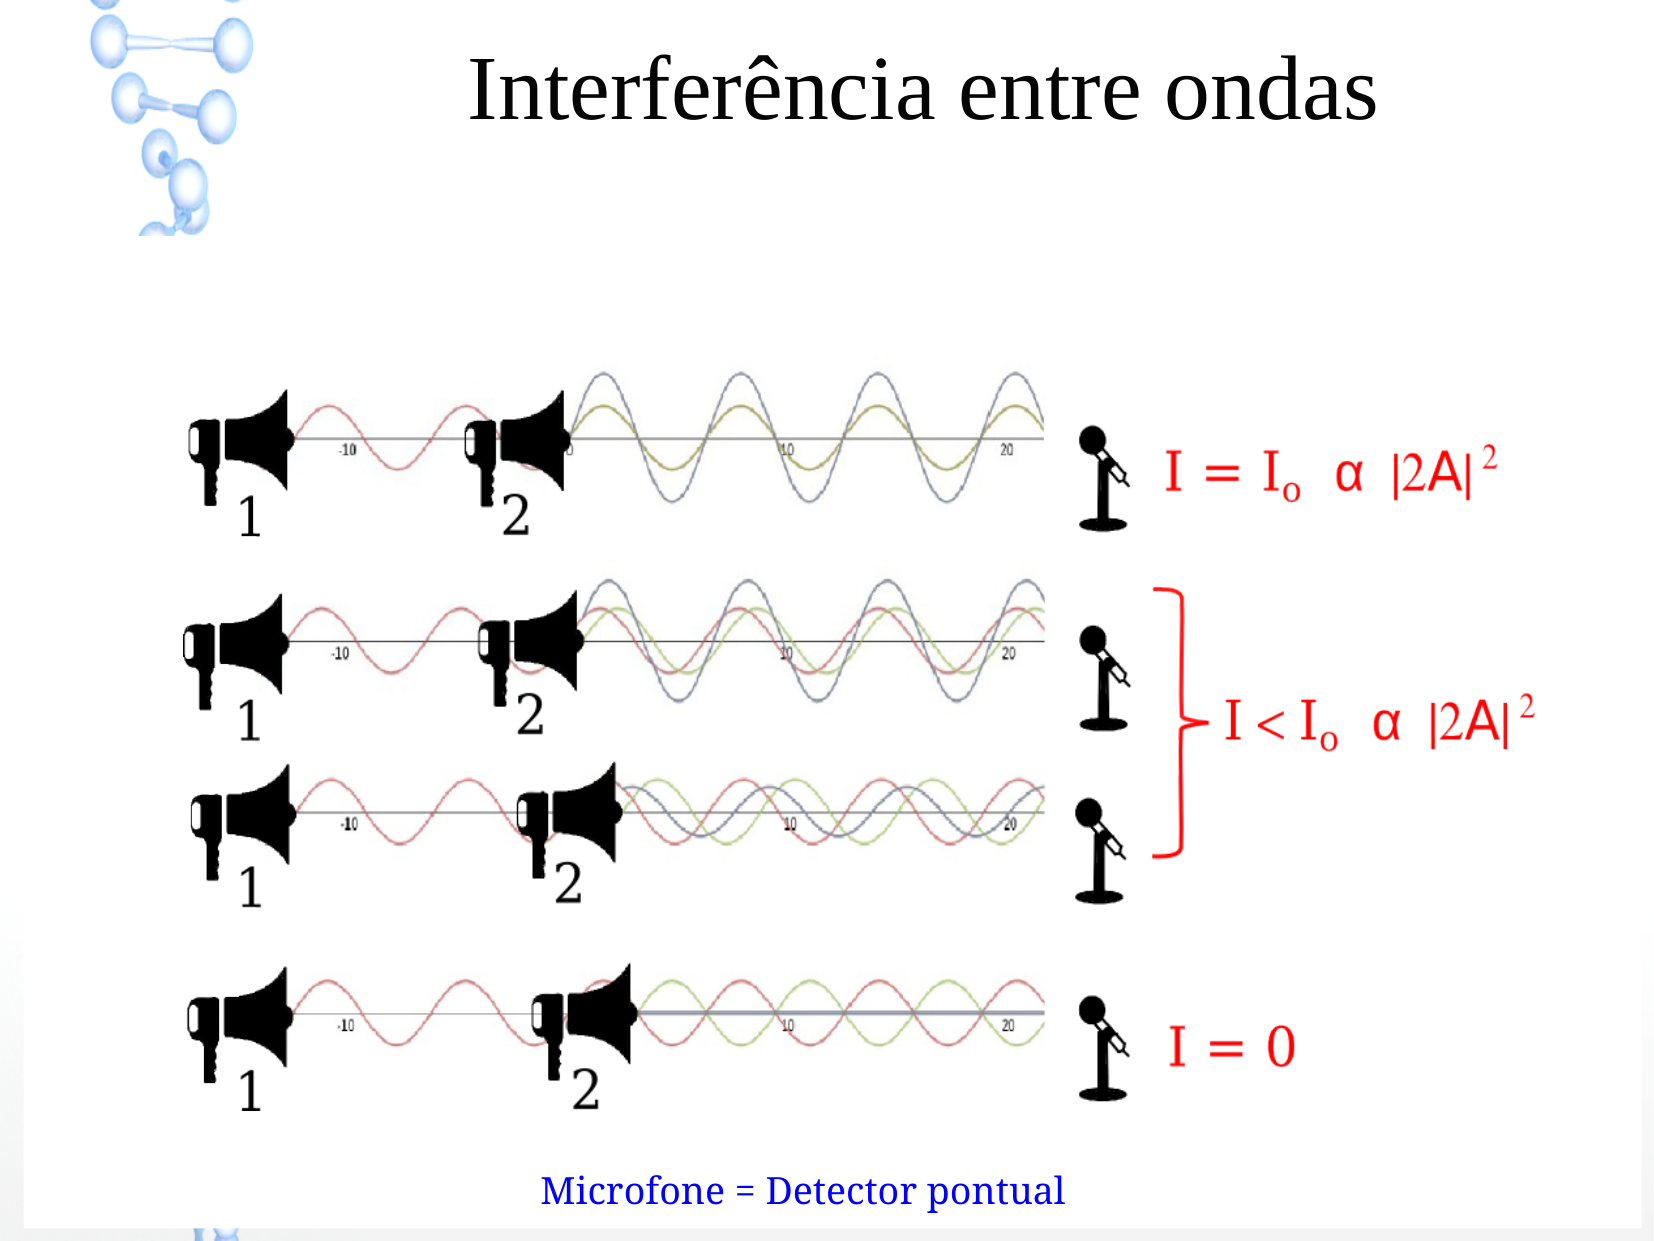

# Interferência entre ondas
Microfone = Detector pontual